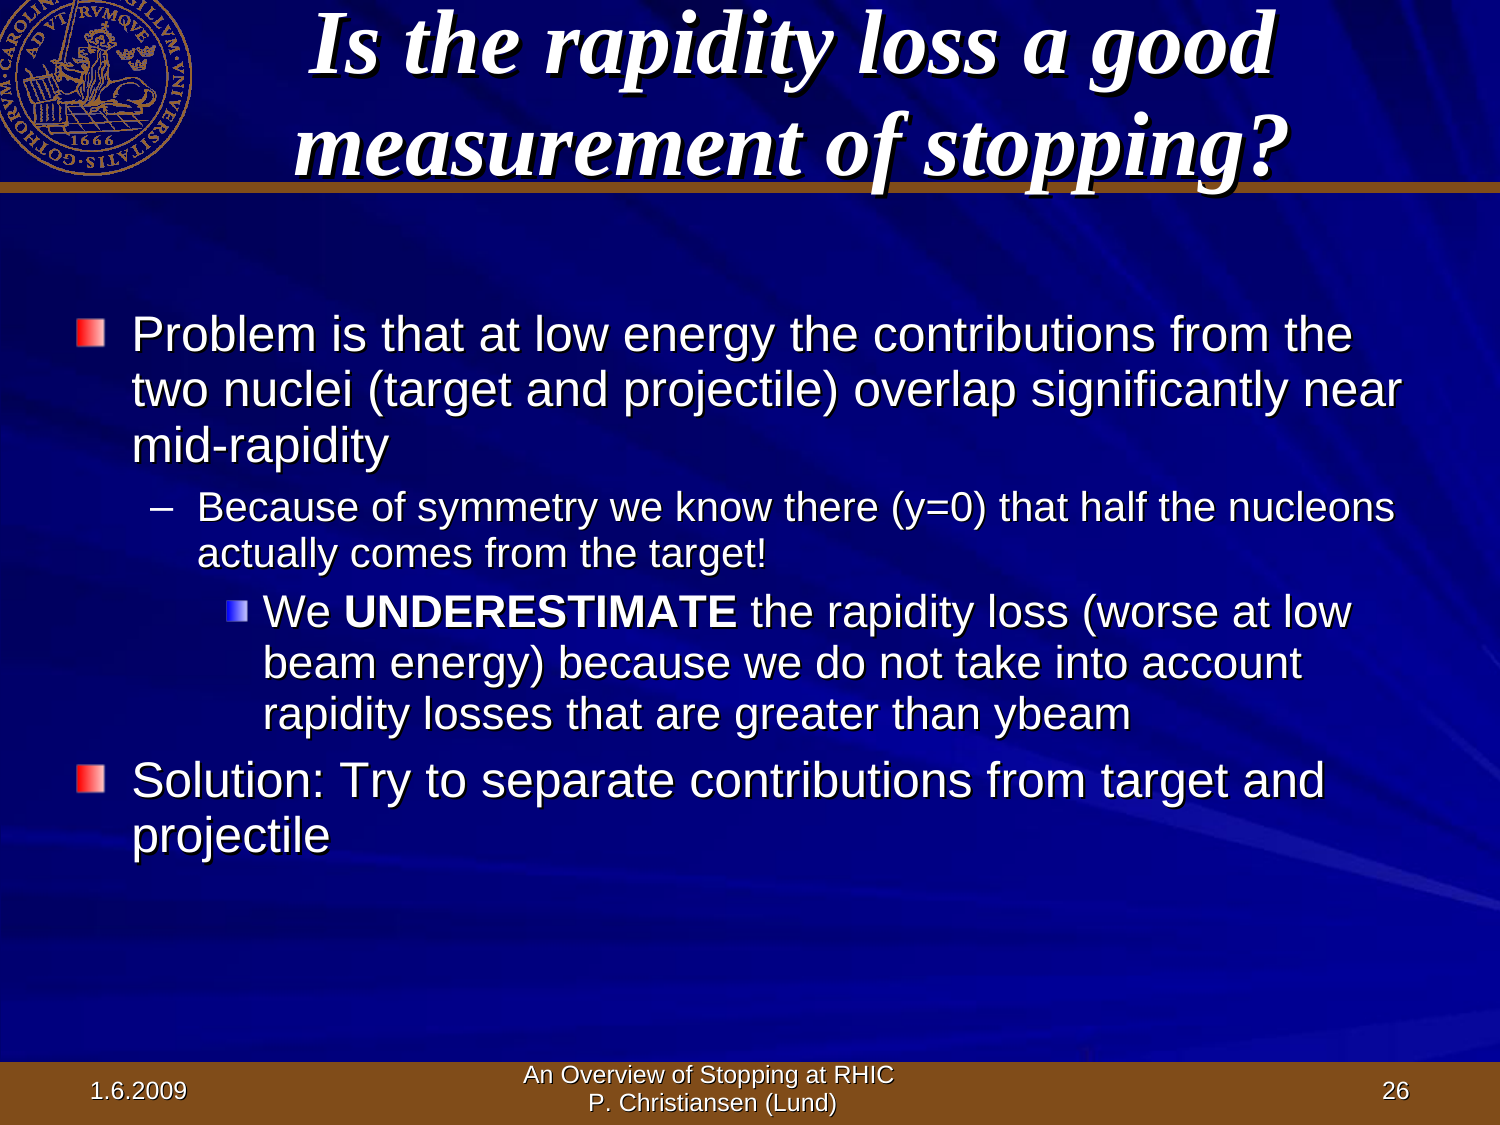

# Is the rapidity loss a good measurement of stopping?
Problem is that at low energy the contributions from the two nuclei (target and projectile) overlap significantly near mid-rapidity
Because of symmetry we know there (y=0) that half the nucleons actually comes from the target!
We UNDERESTIMATE the rapidity loss (worse at low beam energy) because we do not take into account rapidity losses that are greater than ybeam
Solution: Try to separate contributions from target and projectile
26